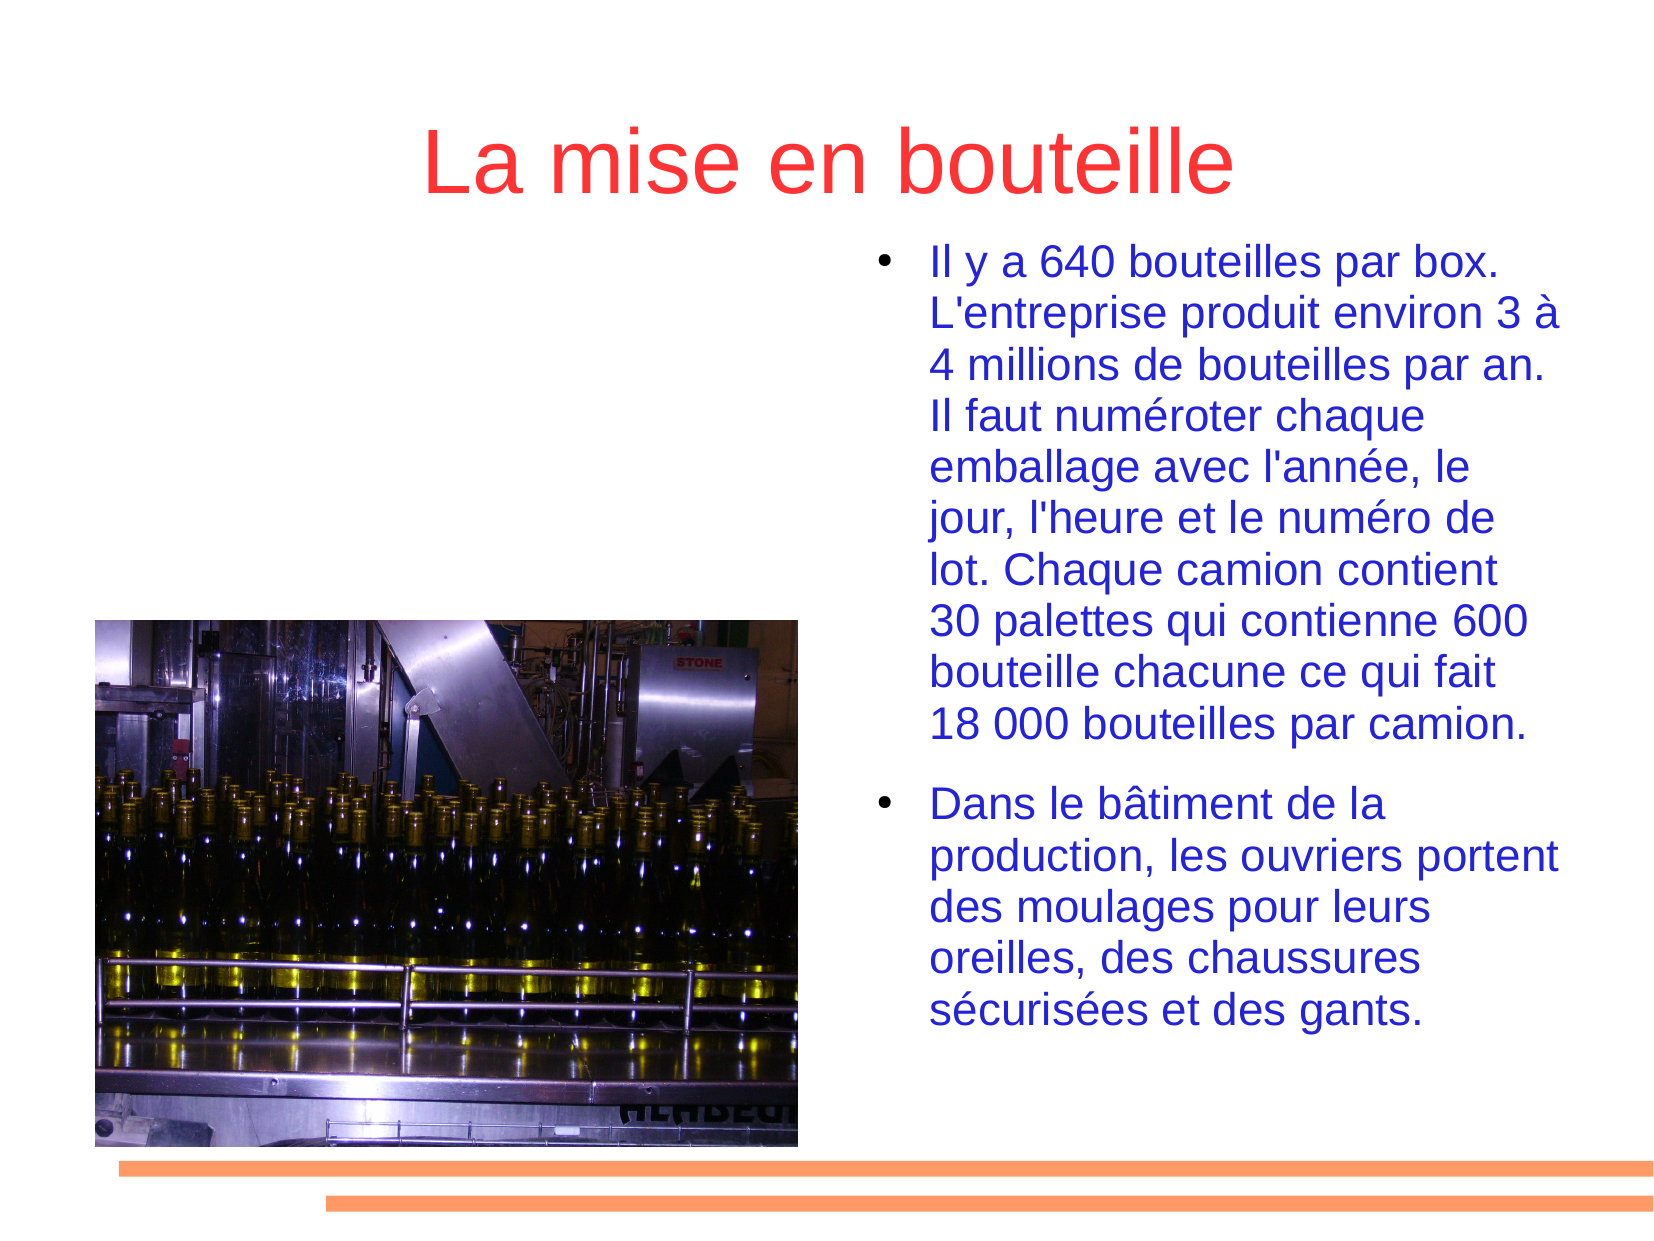

# La mise en bouteille
Il y a 640 bouteilles par box. L'entreprise produit environ 3 à 4 millions de bouteilles par an. Il faut numéroter chaque emballage avec l'année, le jour, l'heure et le numéro de lot. Chaque camion contient 30 palettes qui contienne 600 bouteille chacune ce qui fait 18 000 bouteilles par camion.
Dans le bâtiment de la production, les ouvriers portent des moulages pour leurs oreilles, des chaussures sécurisées et des gants.